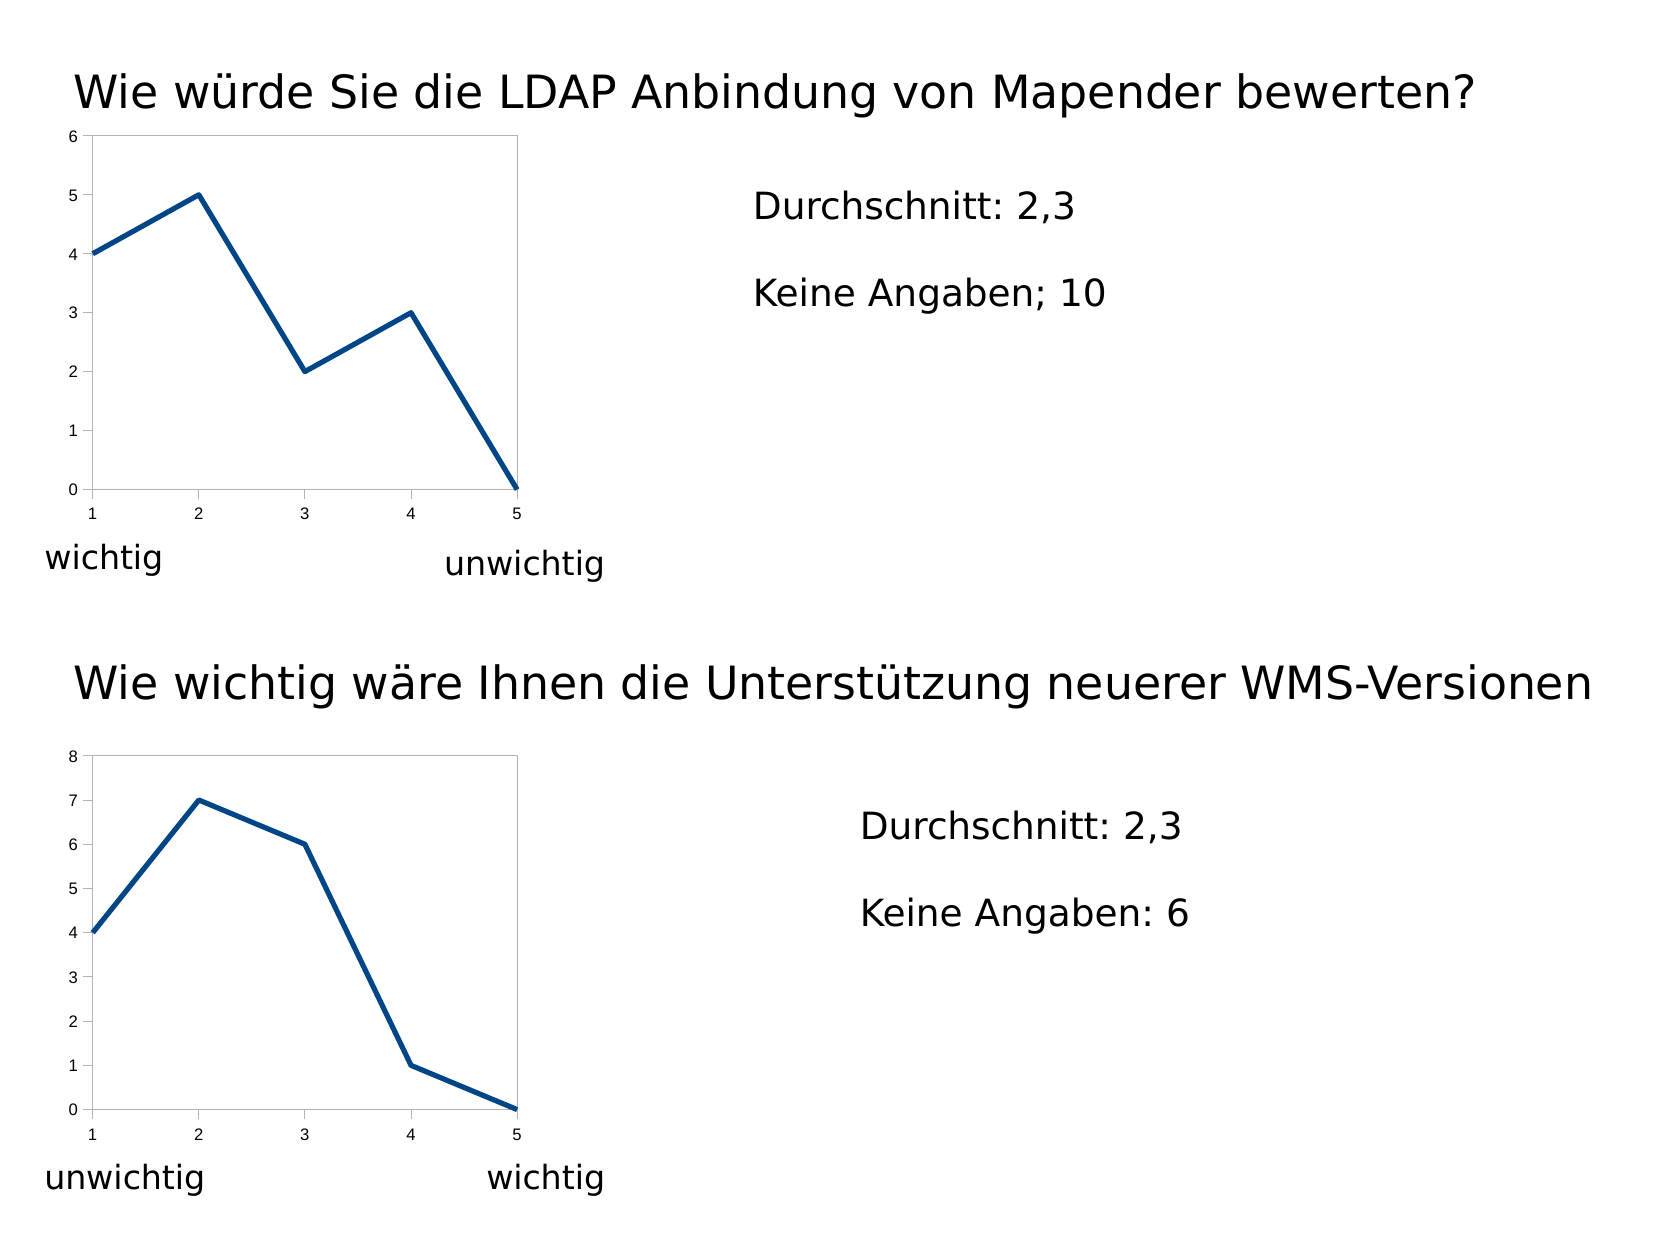

Wie würde Sie die LDAP Anbindung von Mapender bewerten?
### Chart
| Category | Zeile 175 |
|---|---|
| 1 | 4.0 |
| 2 | 5.0 |
| 3 | 2.0 |
| 4 | 3.0 |
| 5 | 0.0 |Durchschnitt: 2,3
Keine Angaben; 10
wichtig
unwichtig
Wie wichtig wäre Ihnen die Unterstützung neuerer WMS-Versionen
### Chart
| Category | Zeile 178 |
|---|---|
| 1 | 4.0 |
| 2 | 7.0 |
| 3 | 6.0 |
| 4 | 1.0 |
| 5 | 0.0 |Durchschnitt: 2,3
Keine Angaben: 6
unwichtig
wichtig